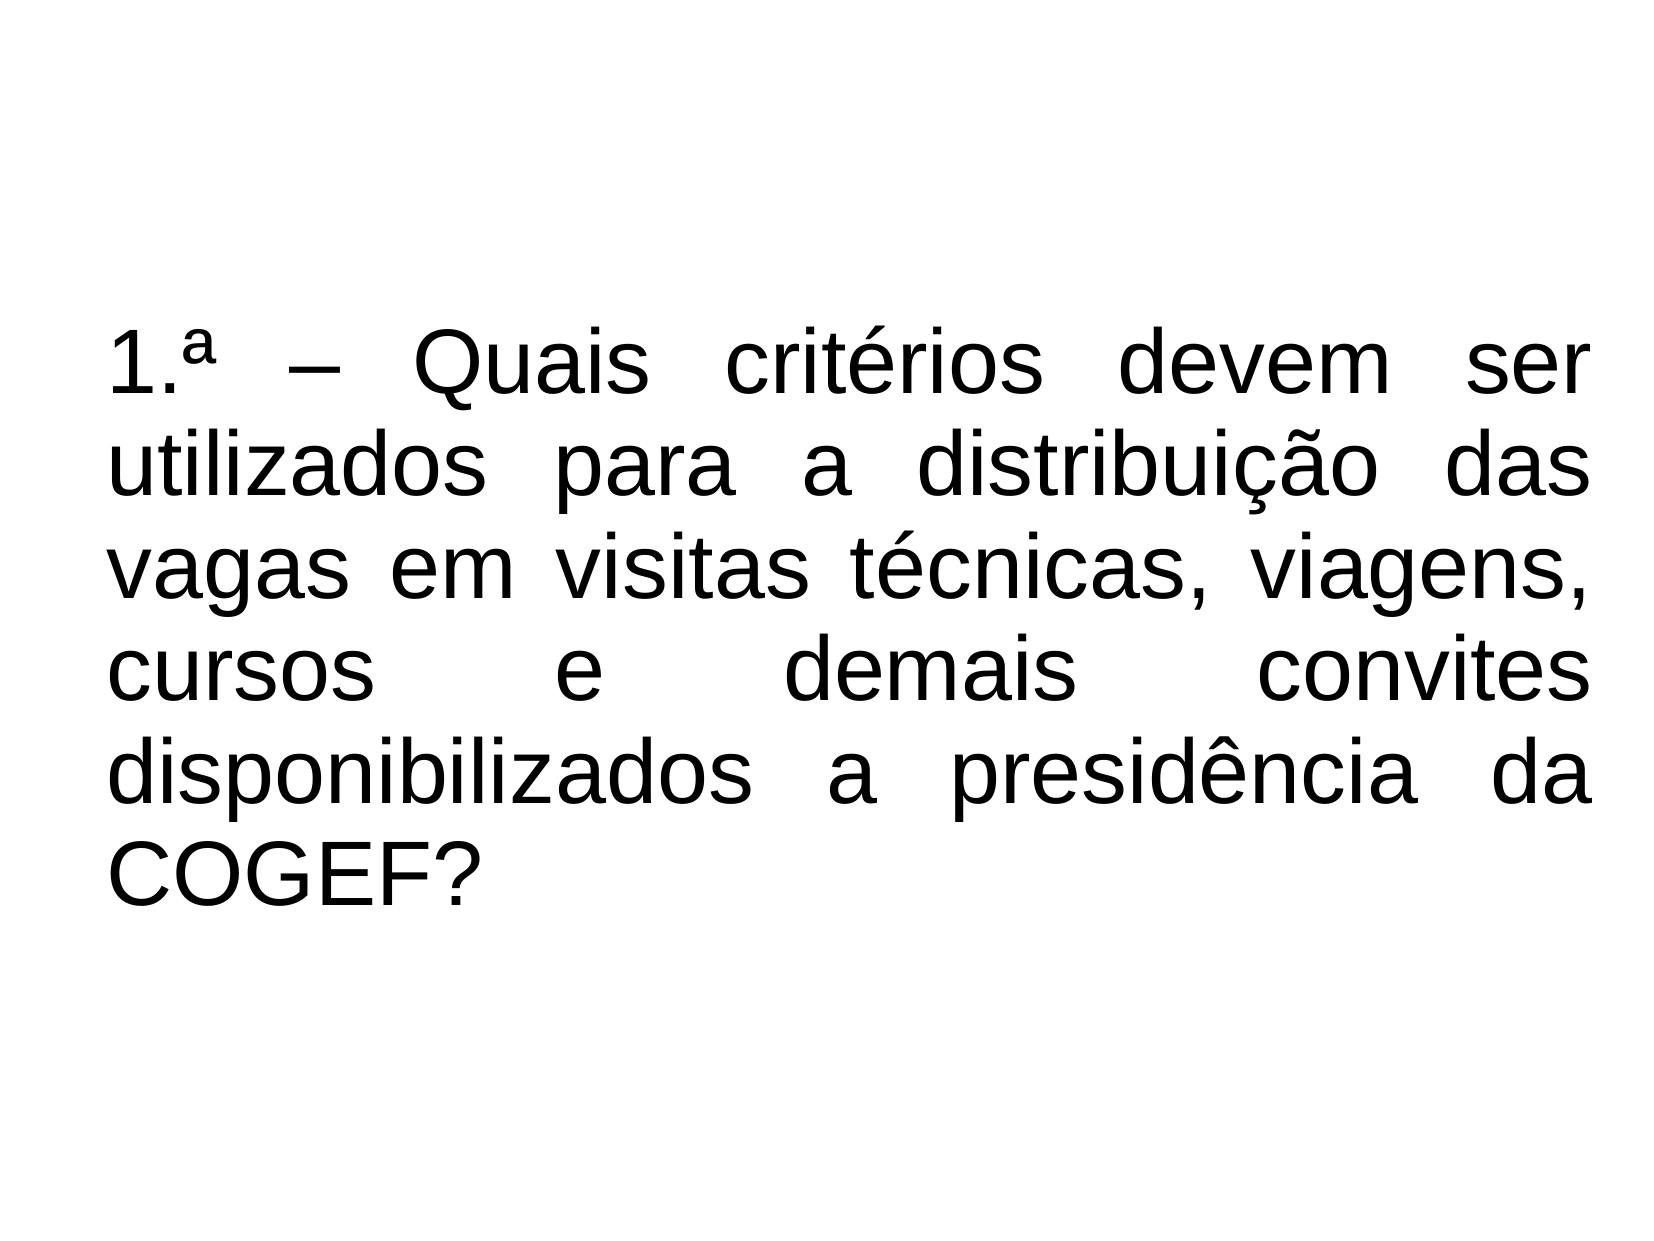

# 1.ª – Quais critérios devem ser utilizados para a distribuição das vagas em visitas técnicas, viagens, cursos e demais convites disponibilizados a presidência da COGEF?